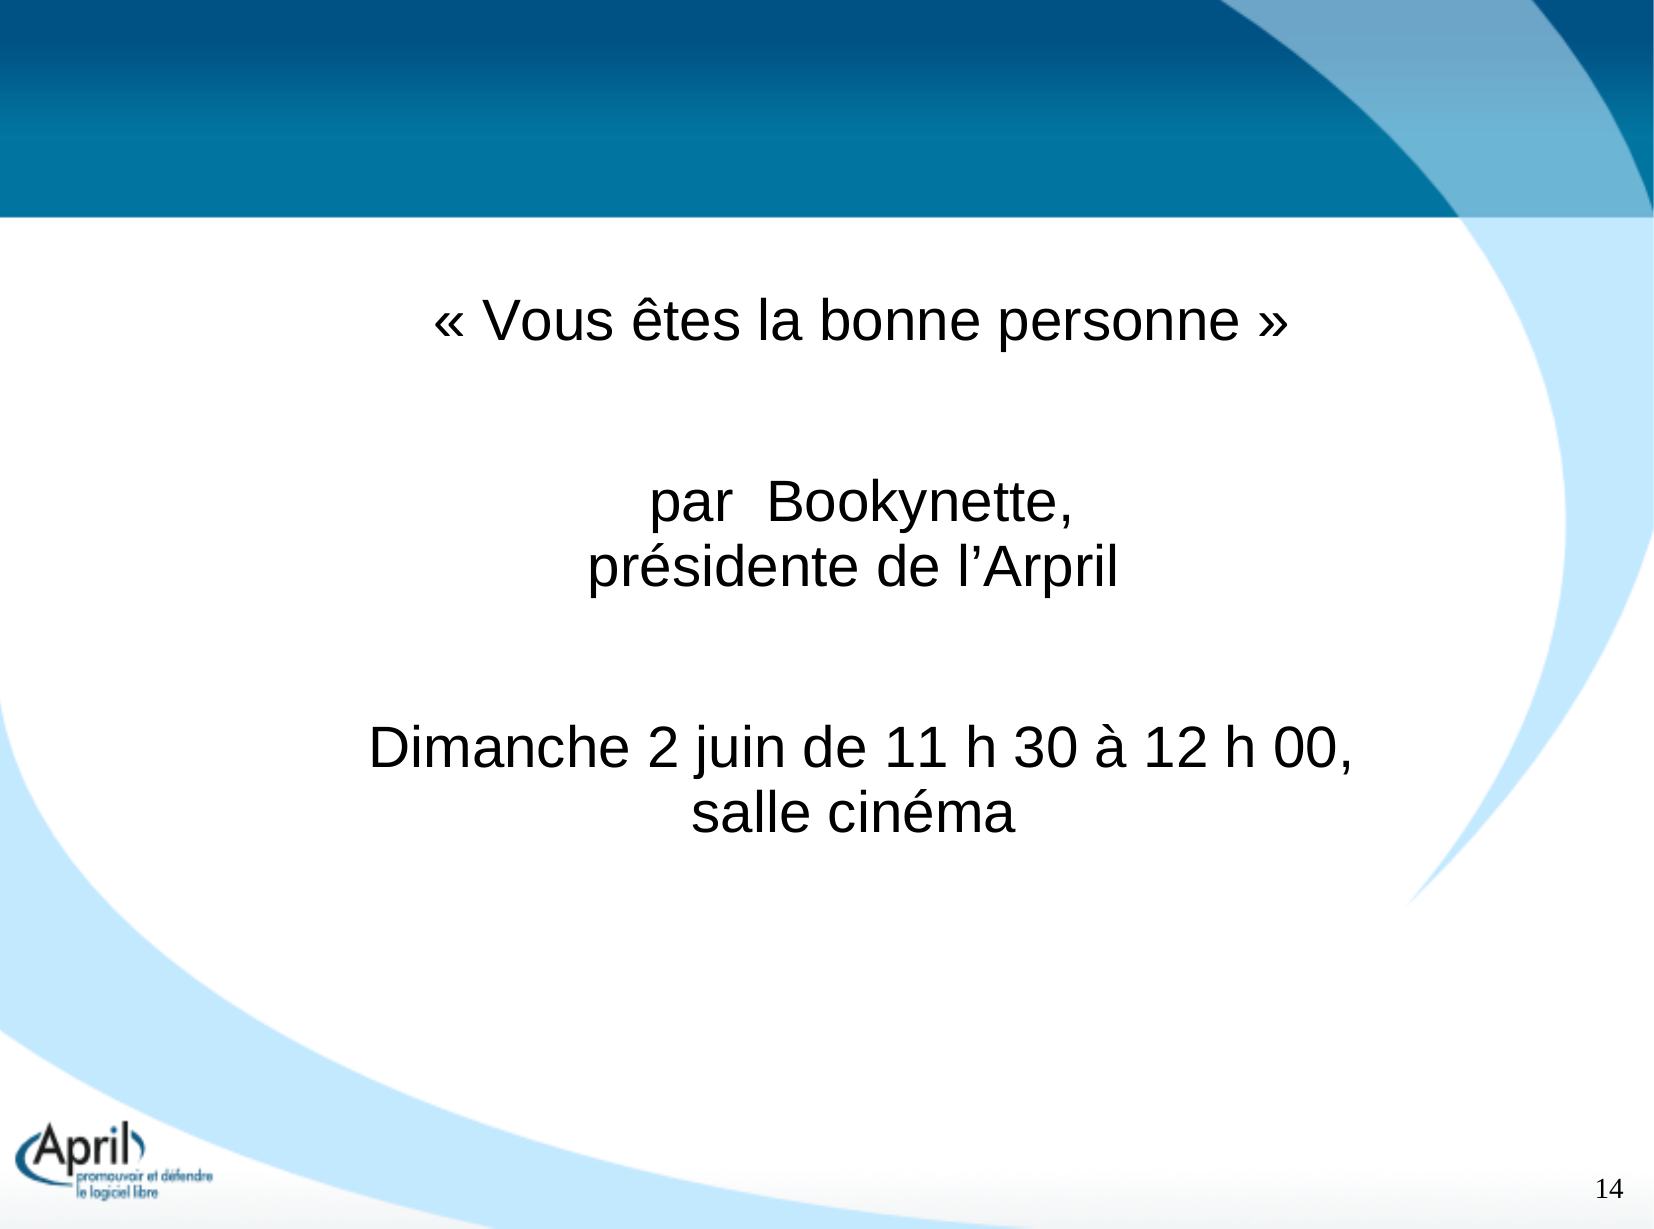

#
« Vous êtes la bonne personne »
par Bookynette,
présidente de l’Arpril
Dimanche 2 juin de 11 h 30 à 12 h 00,
salle cinéma
14